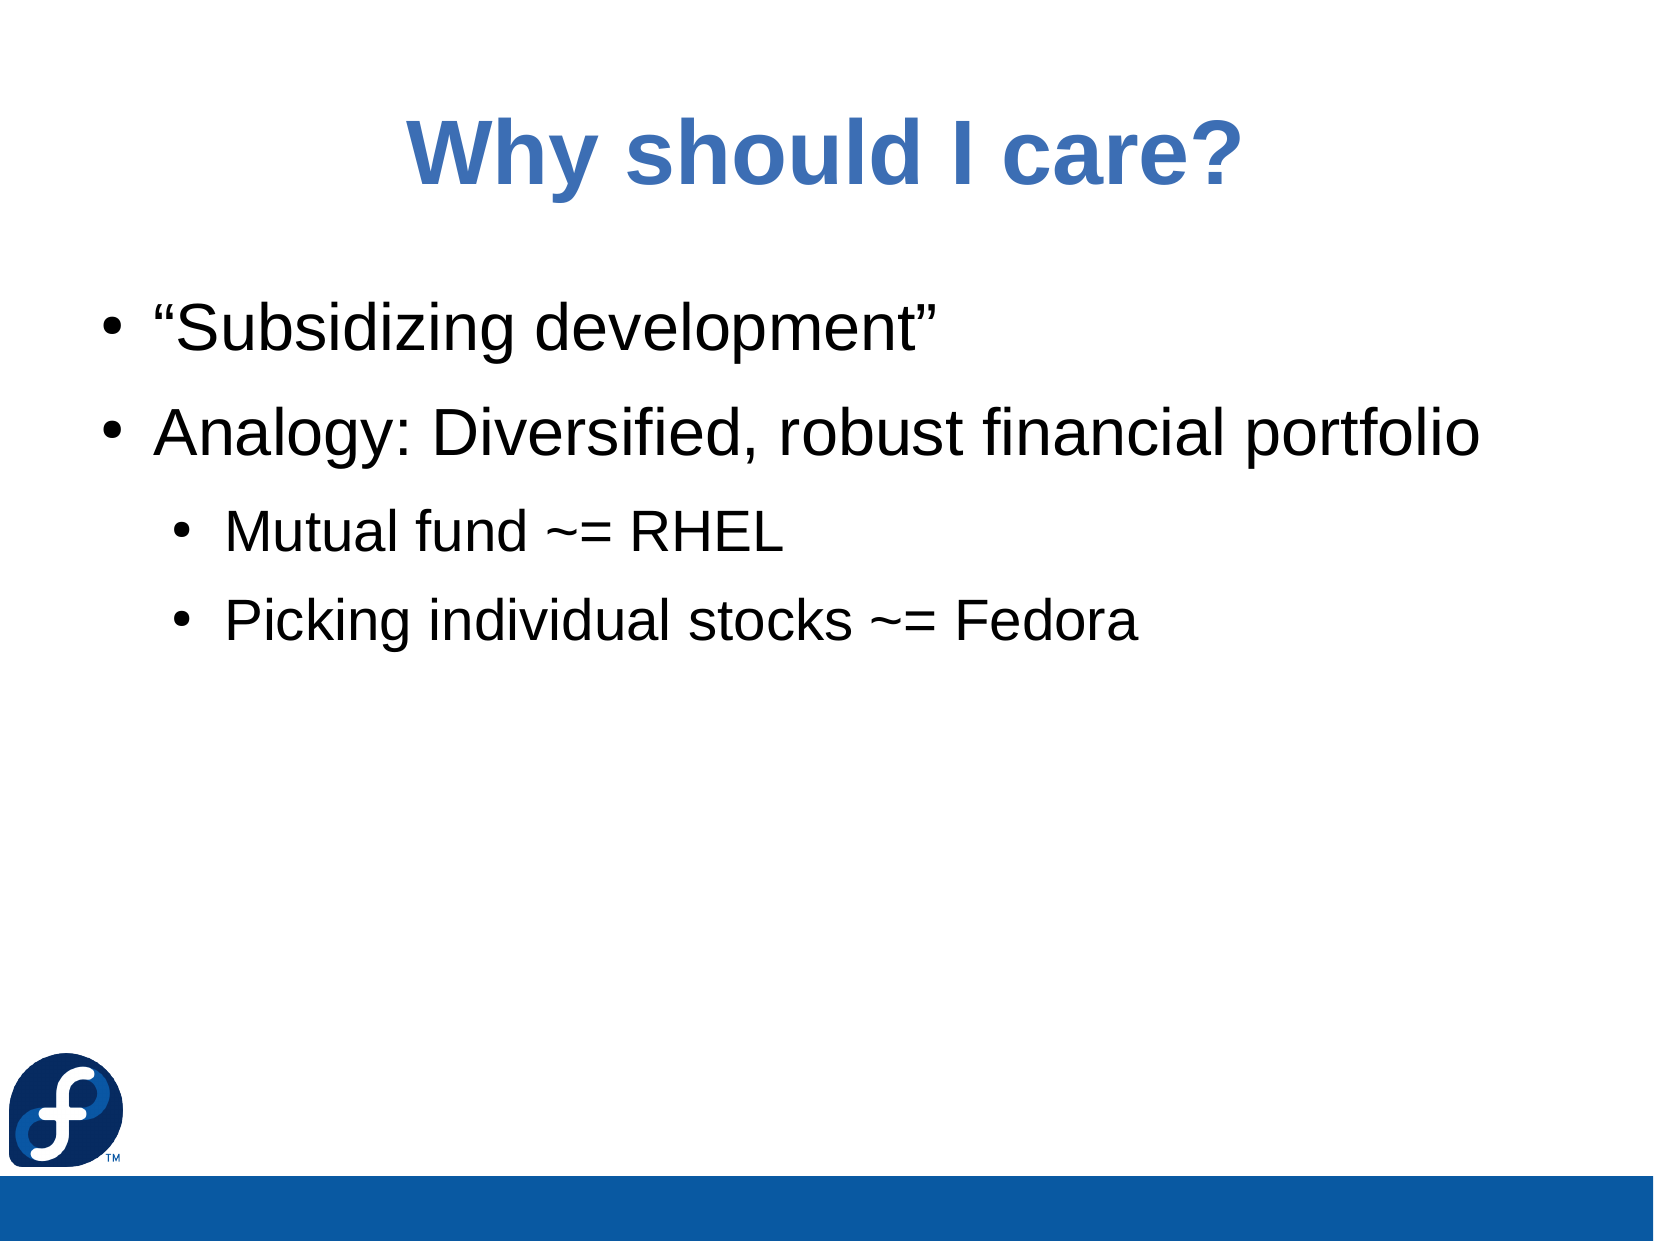

# Why should I care?
“Subsidizing development”
Analogy: Diversified, robust financial portfolio
Mutual fund ~= RHEL
Picking individual stocks ~= Fedora